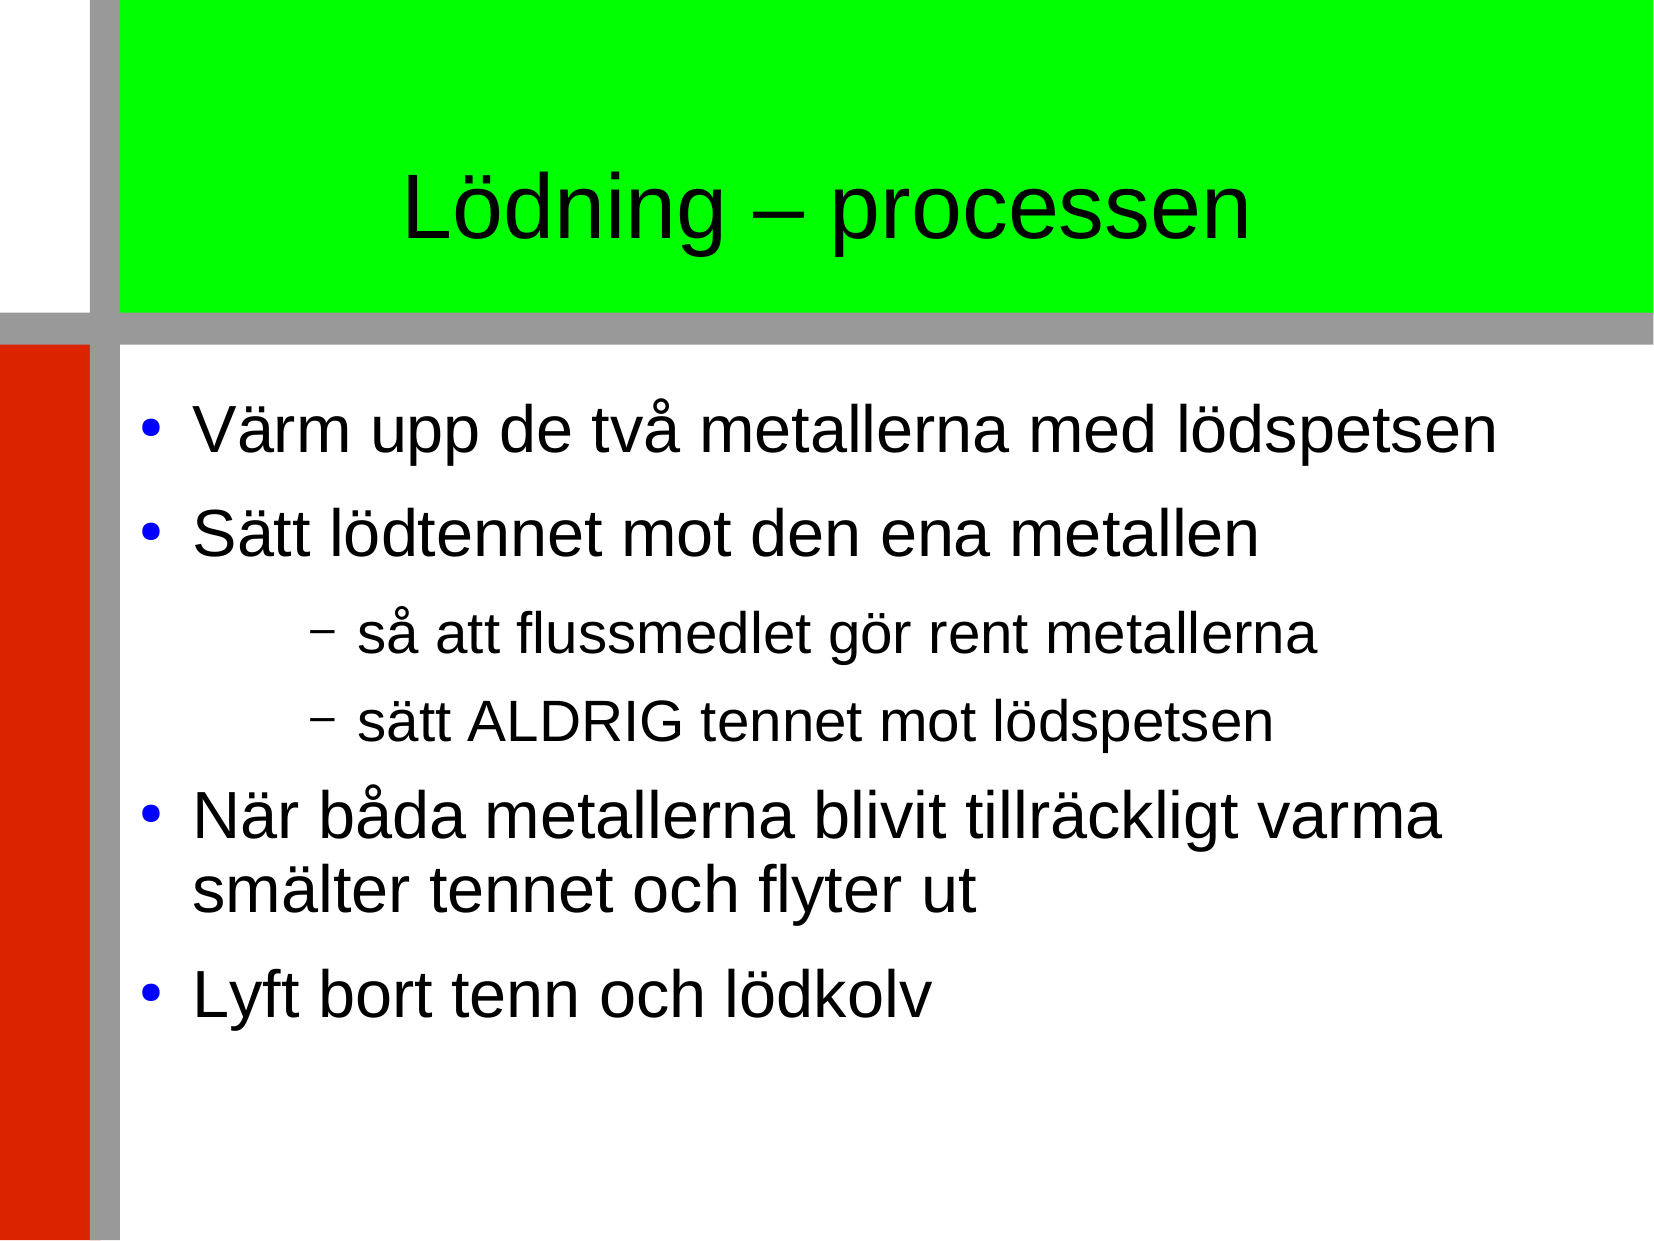

# Lödning – processen
Värm upp de två metallerna med lödspetsen
Sätt lödtennet mot den ena metallen
så att flussmedlet gör rent metallerna
sätt ALDRIG tennet mot lödspetsen
När båda metallerna blivit tillräckligt varma smälter tennet och flyter ut
Lyft bort tenn och lödkolv